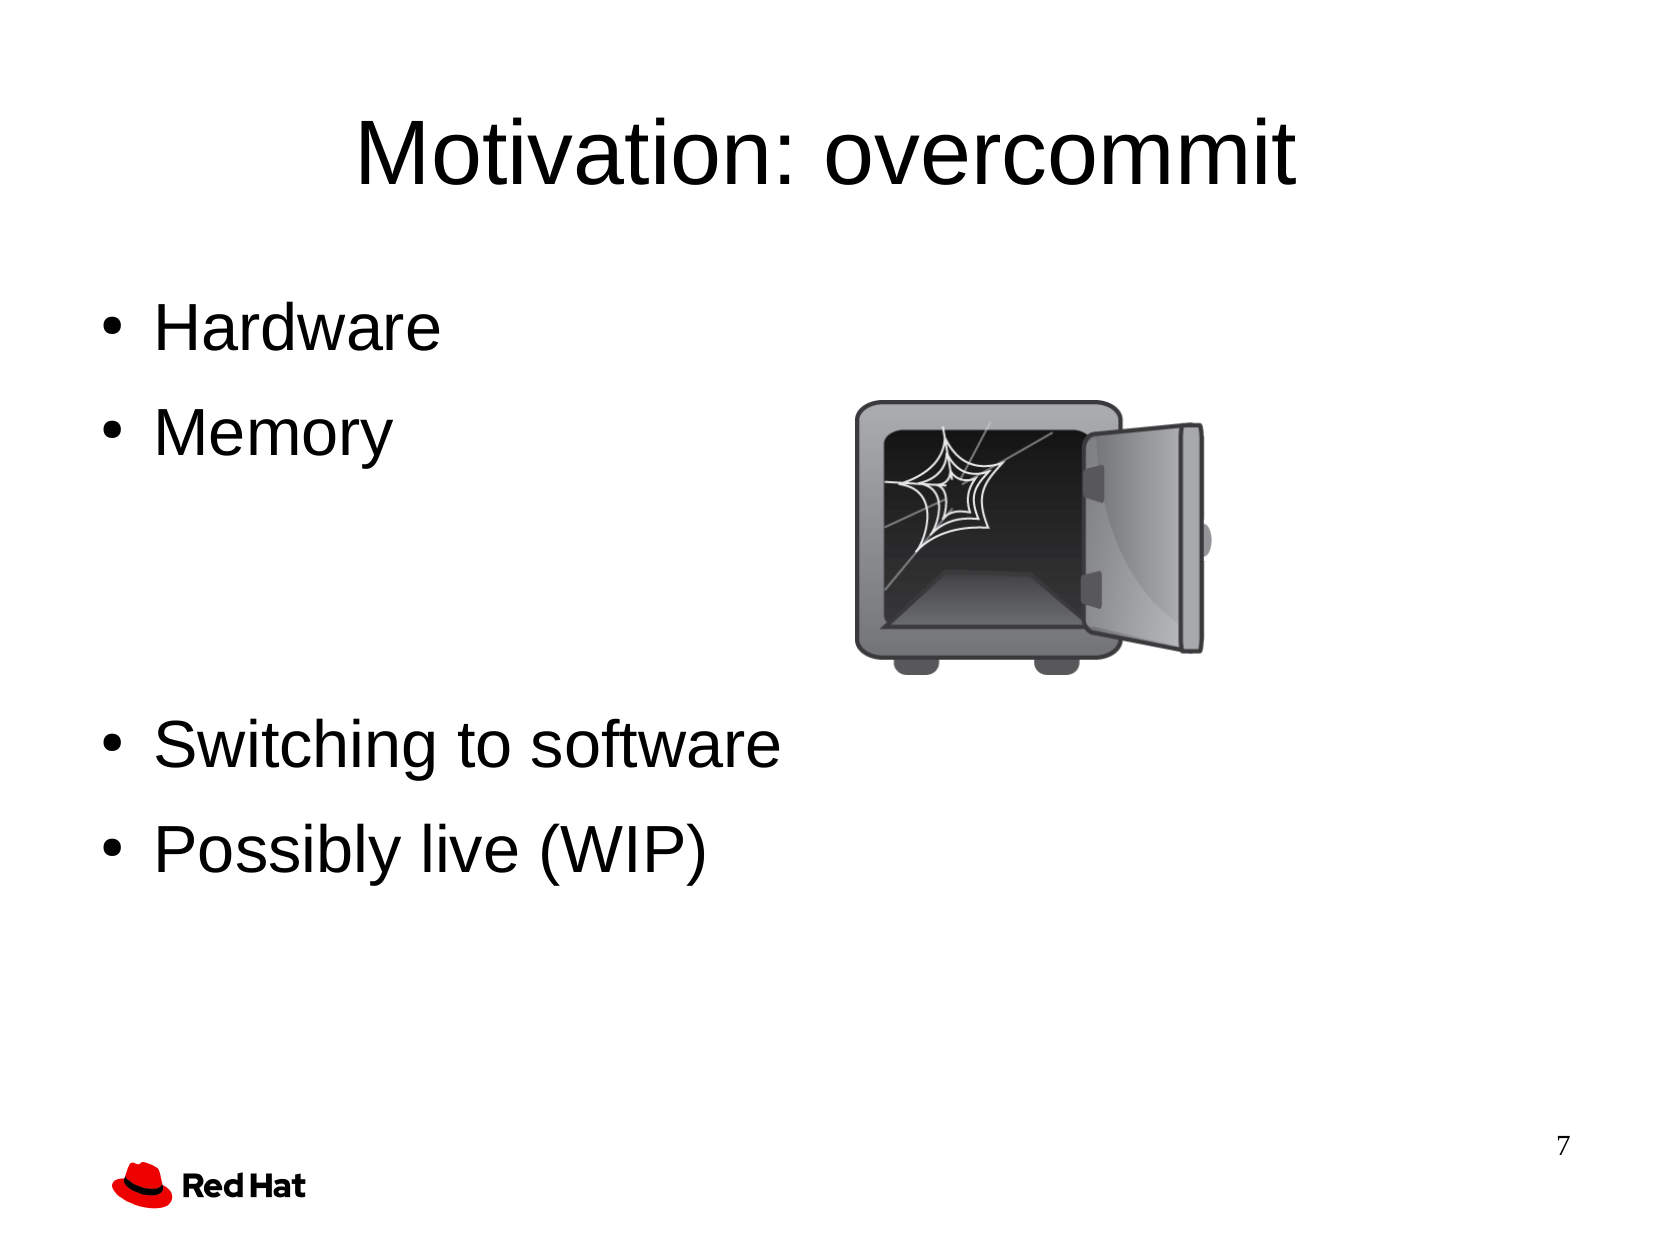

# Motivation: overcommit
Hardware
Memory
Switching to software
Possibly live (WIP)
7